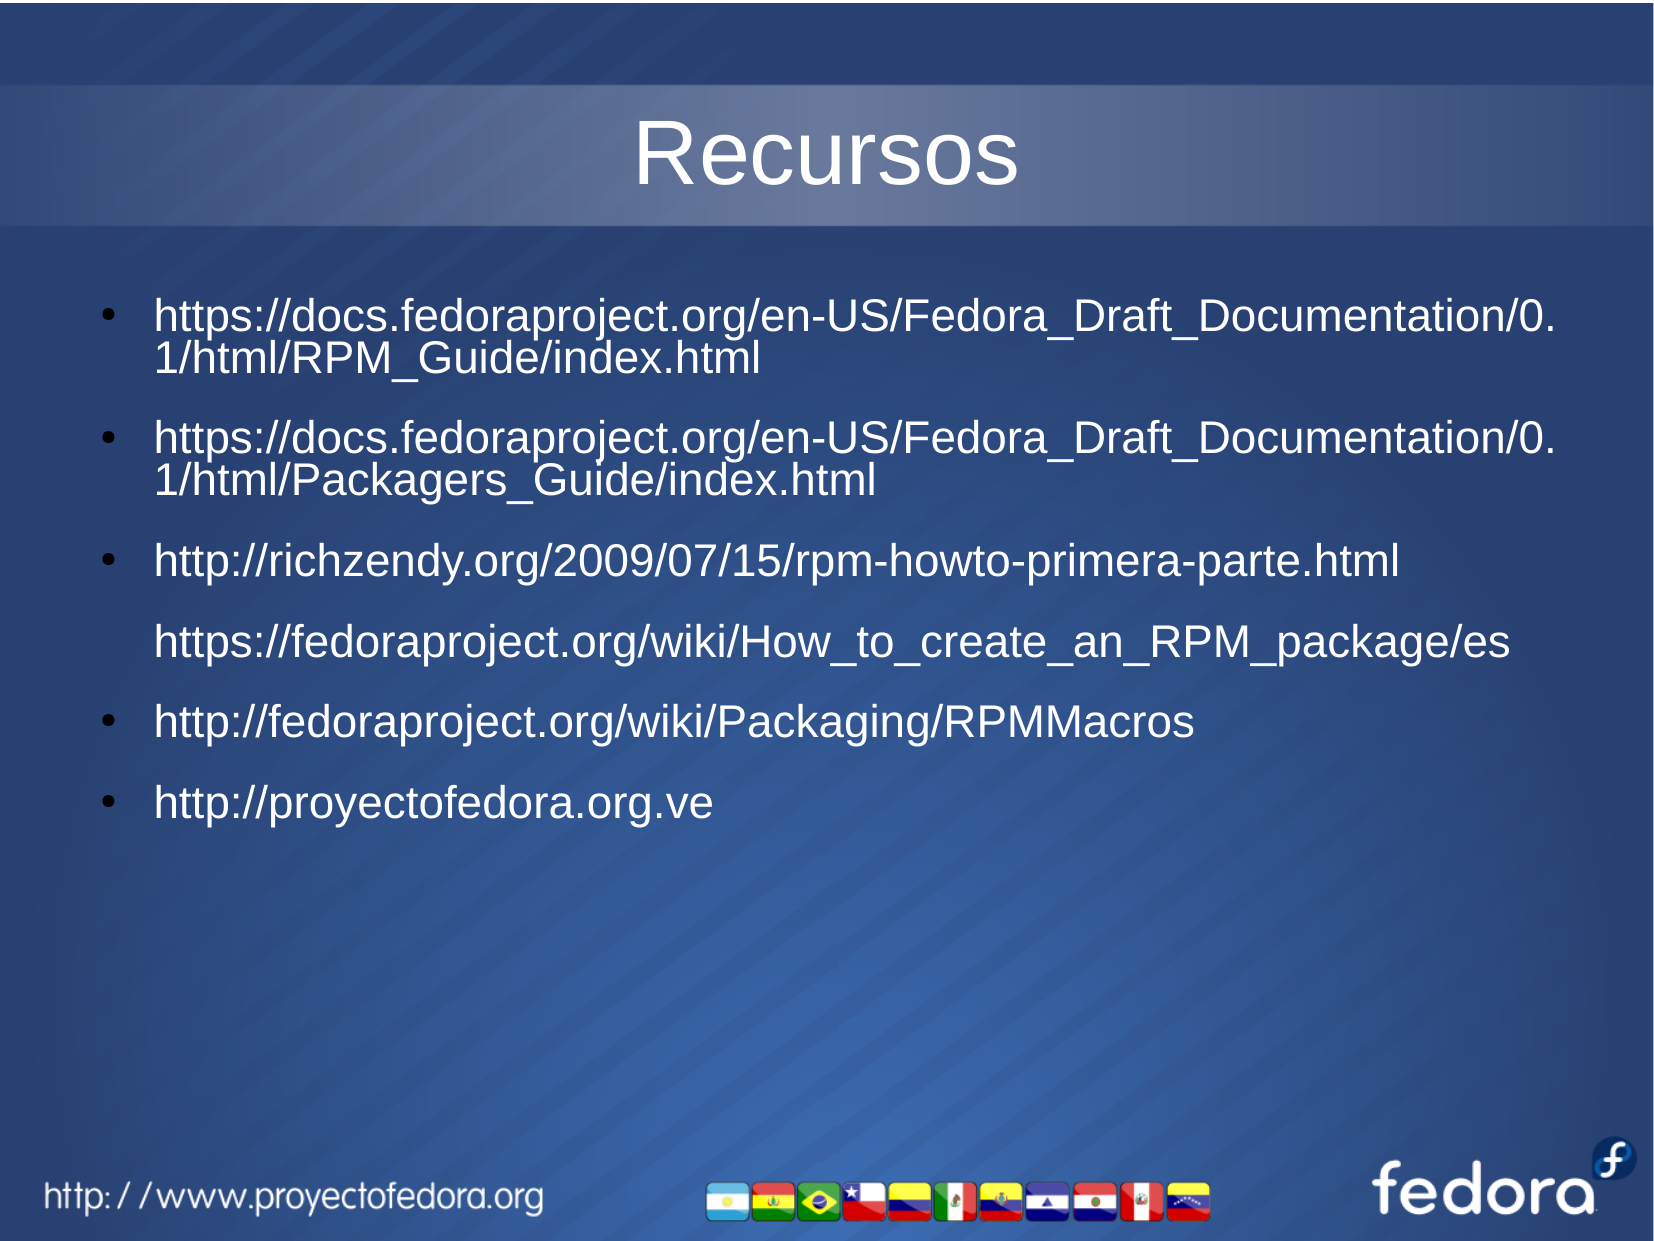

# Recursos
https://docs.fedoraproject.org/en-US/Fedora_Draft_Documentation/0.1/html/RPM_Guide/index.html
https://docs.fedoraproject.org/en-US/Fedora_Draft_Documentation/0.1/html/Packagers_Guide/index.html
http://richzendy.org/2009/07/15/rpm-howto-primera-parte.html
https://fedoraproject.org/wiki/How_to_create_an_RPM_package/es
http://fedoraproject.org/wiki/Packaging/RPMMacros
http://proyectofedora.org.ve